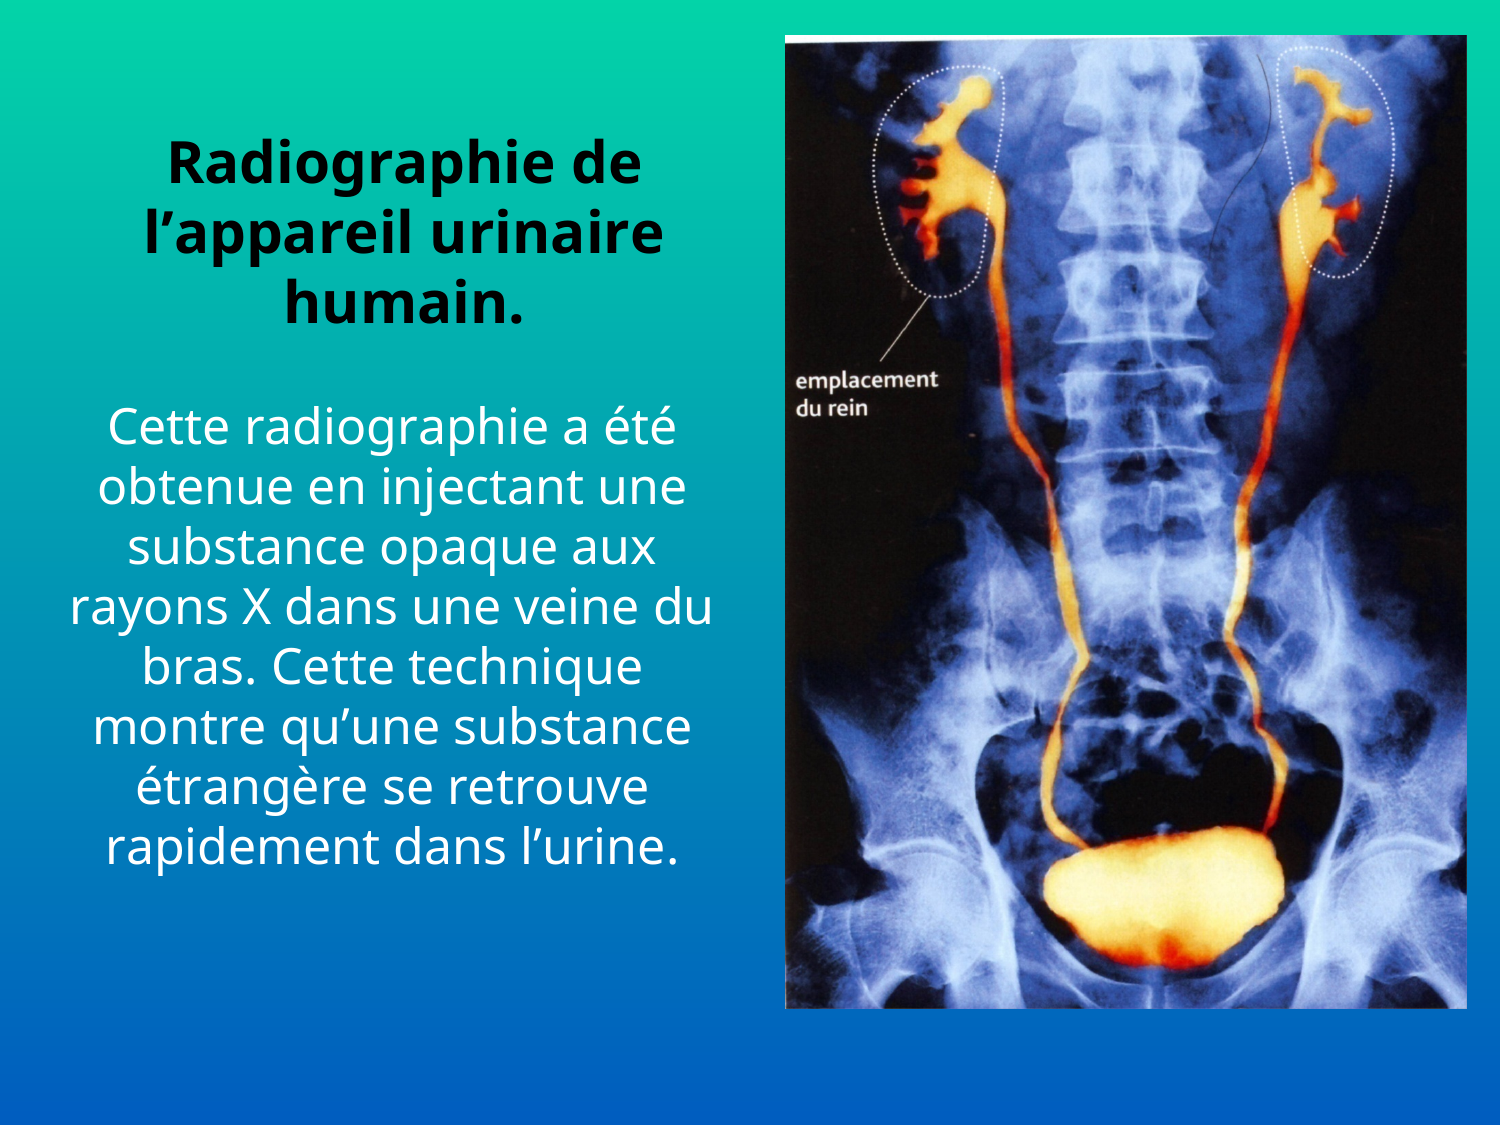

Radiographie de l’appareil urinaire humain.
Cette radiographie a été obtenue en injectant une substance opaque aux rayons X dans une veine du bras. Cette technique montre qu’une substance étrangère se retrouve rapidement dans l’urine.